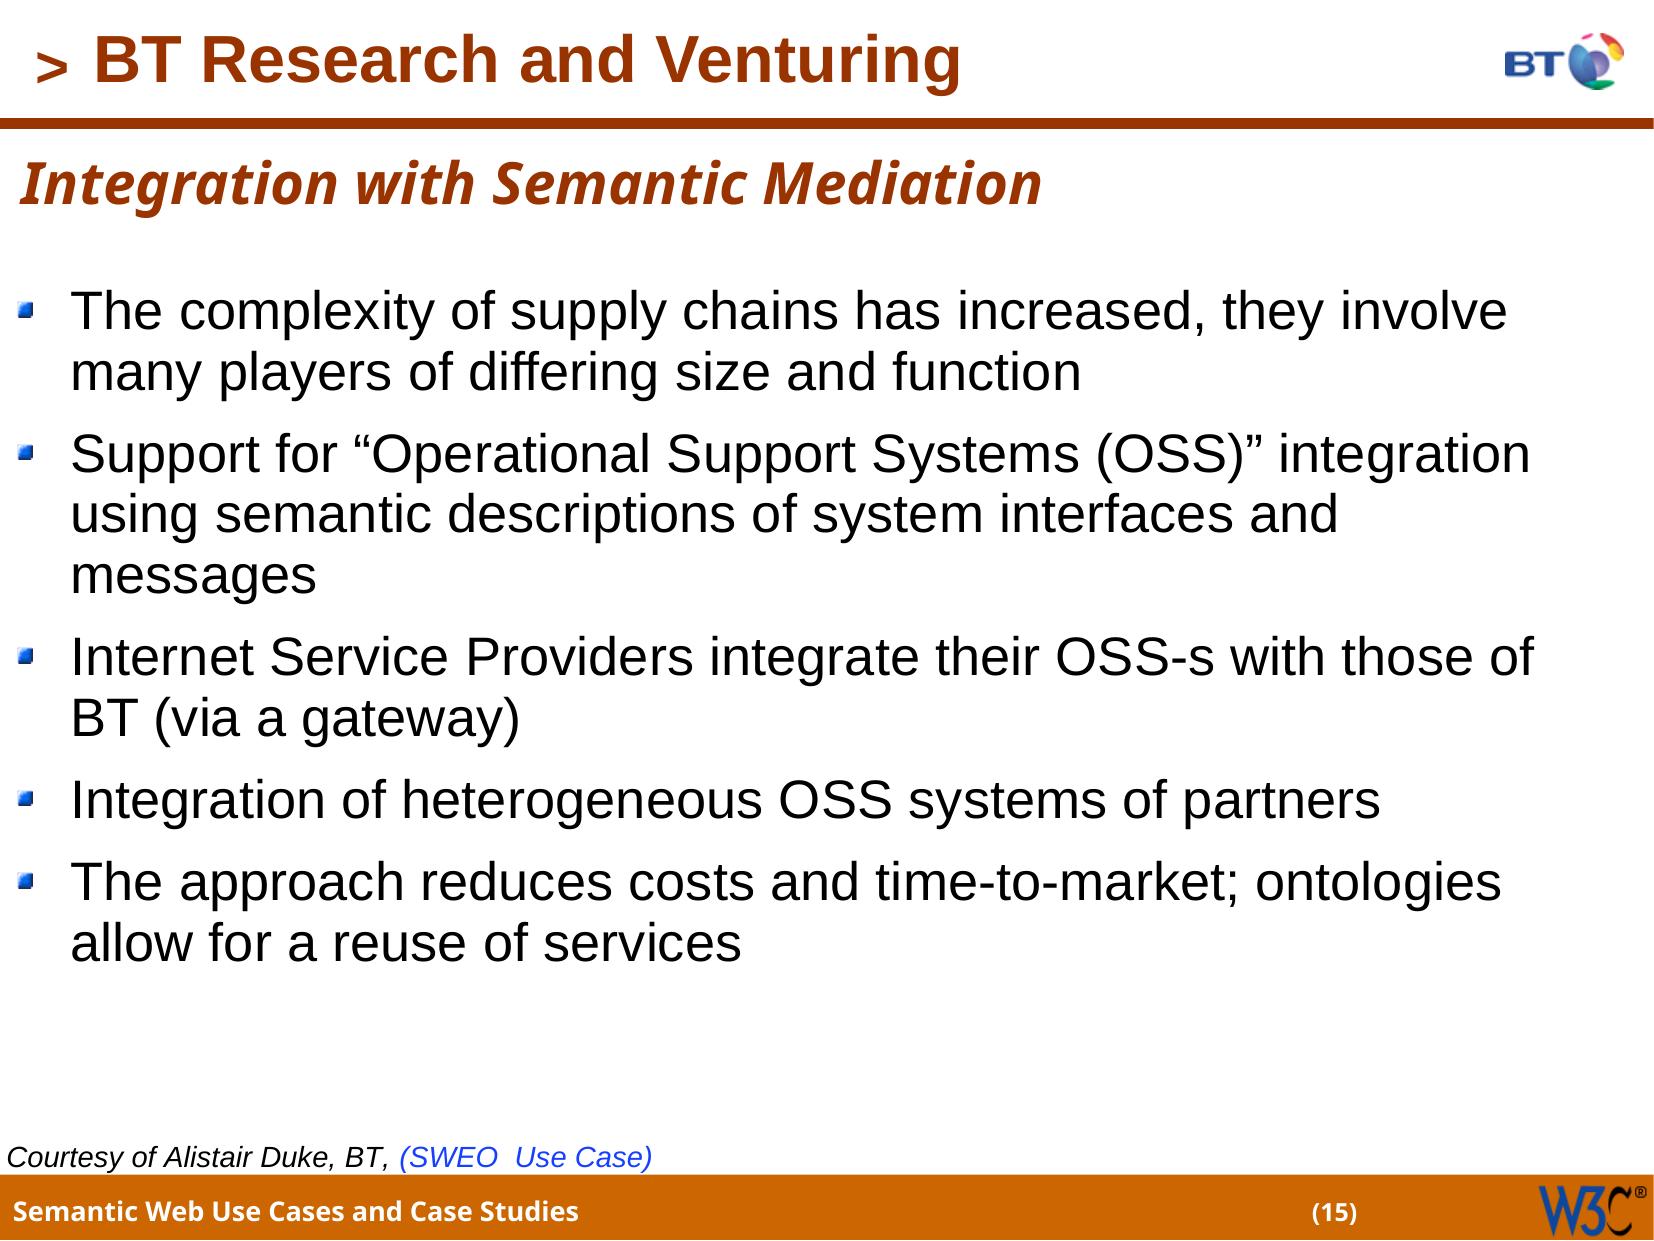

# BT Research and Venturing
Integration with Semantic Mediation
The complexity of supply chains has increased, they involve many players of differing size and function
Support for “Operational Support Systems (OSS)” integration using semantic descriptions of system interfaces and messages
Internet Service Providers integrate their OSS-s with those of BT (via a gateway)
Integration of heterogeneous OSS systems of partners
The approach reduces costs and time-to-market; ontologies allow for a reuse of services
Courtesy of Alistair Duke, BT, (SWEO Use Case)